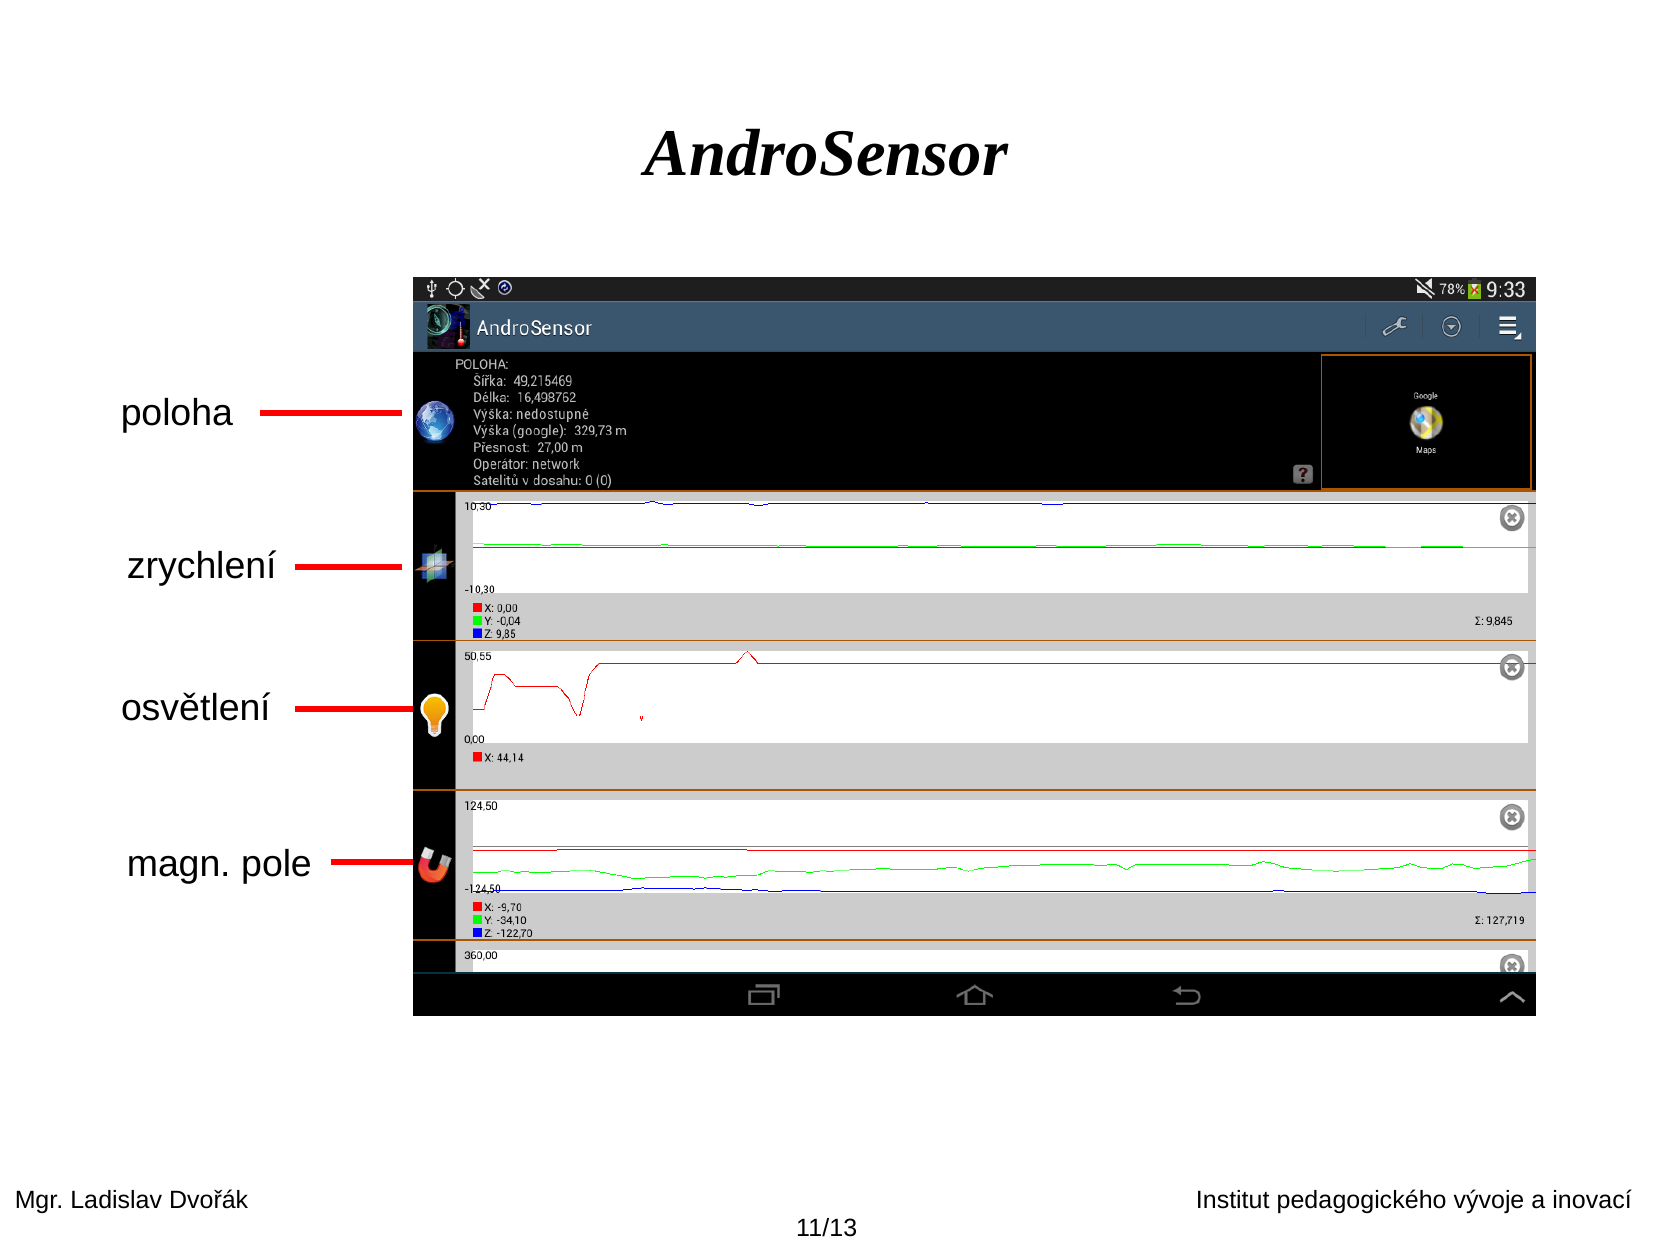

# AndroSensor
poloha
zrychlení
osvětlení
magn. pole
Mgr. Ladislav Dvořák													Institut pedagogického vývoje a inovací